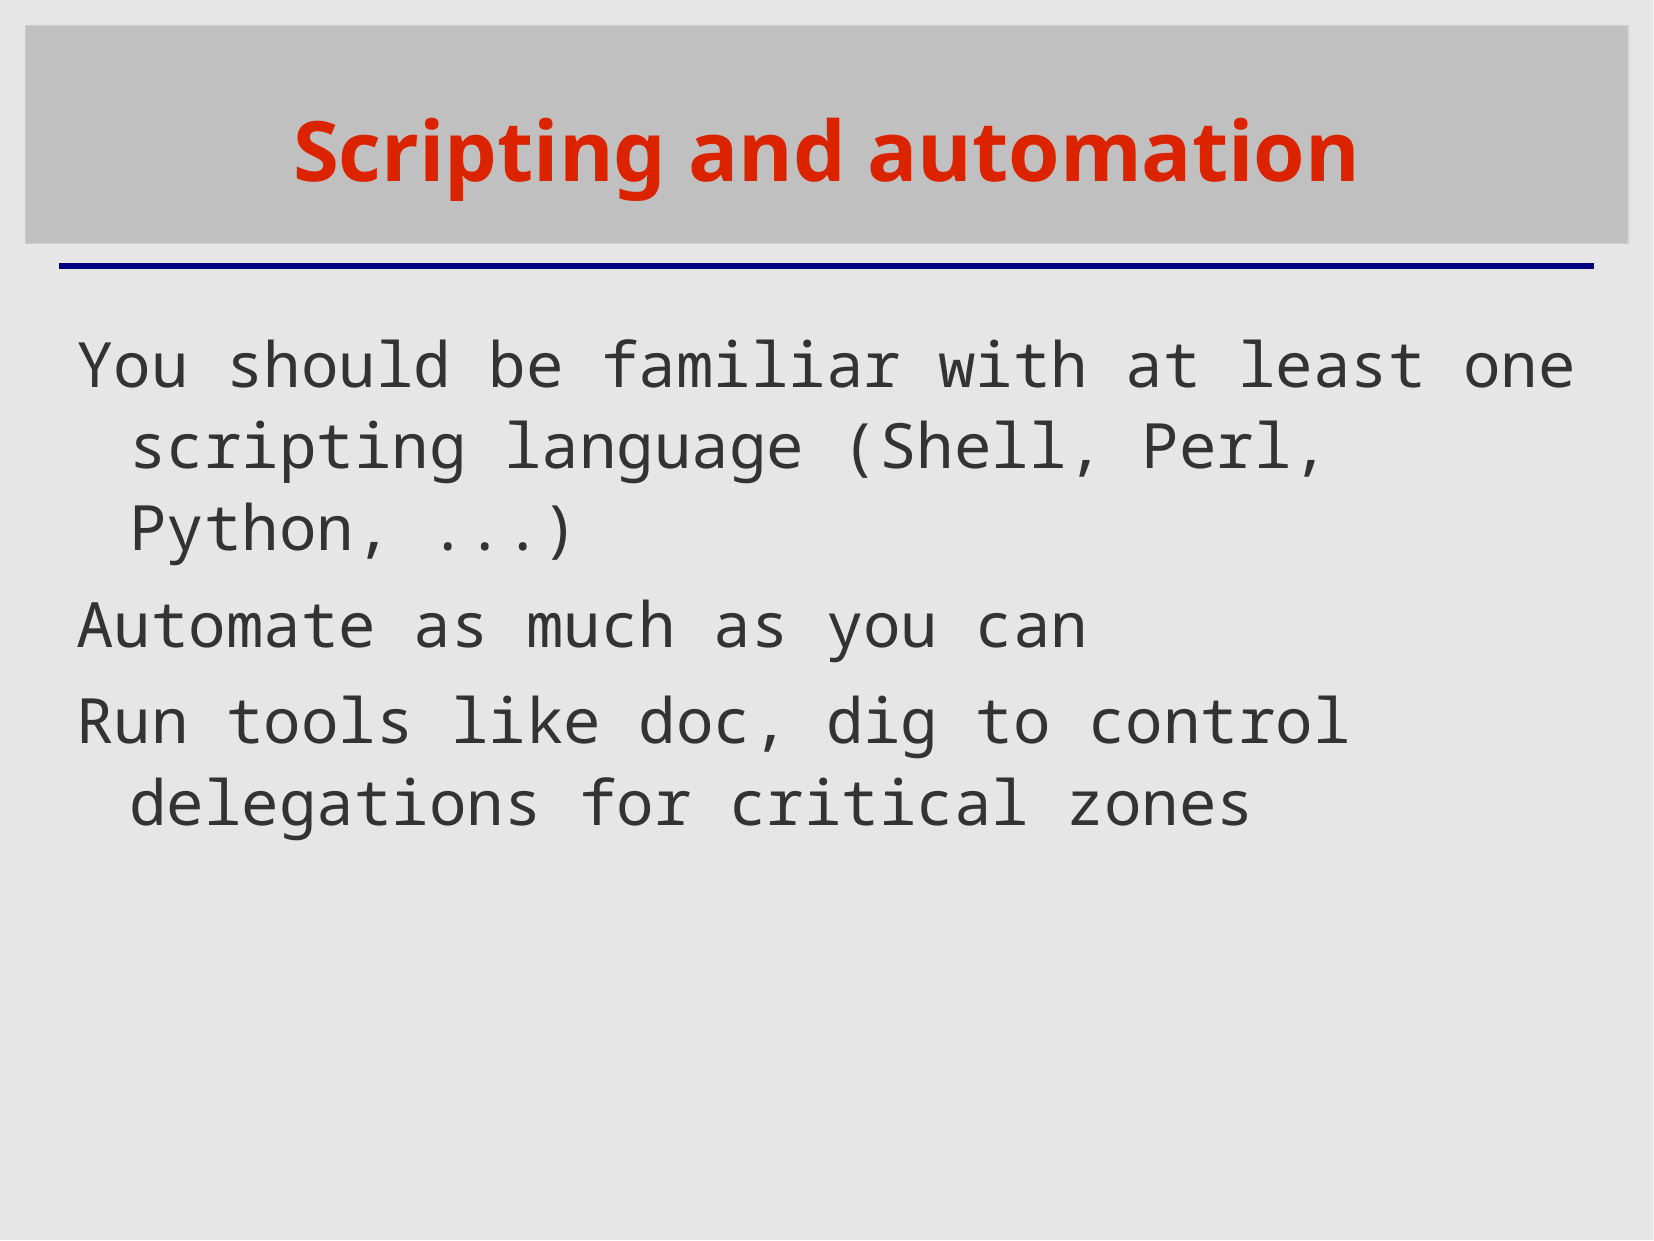

# Scripting and automation
You should be familiar with at least one scripting language (Shell, Perl, Python, ...)
Automate as much as you can
Run tools like doc, dig to control delegations for critical zones